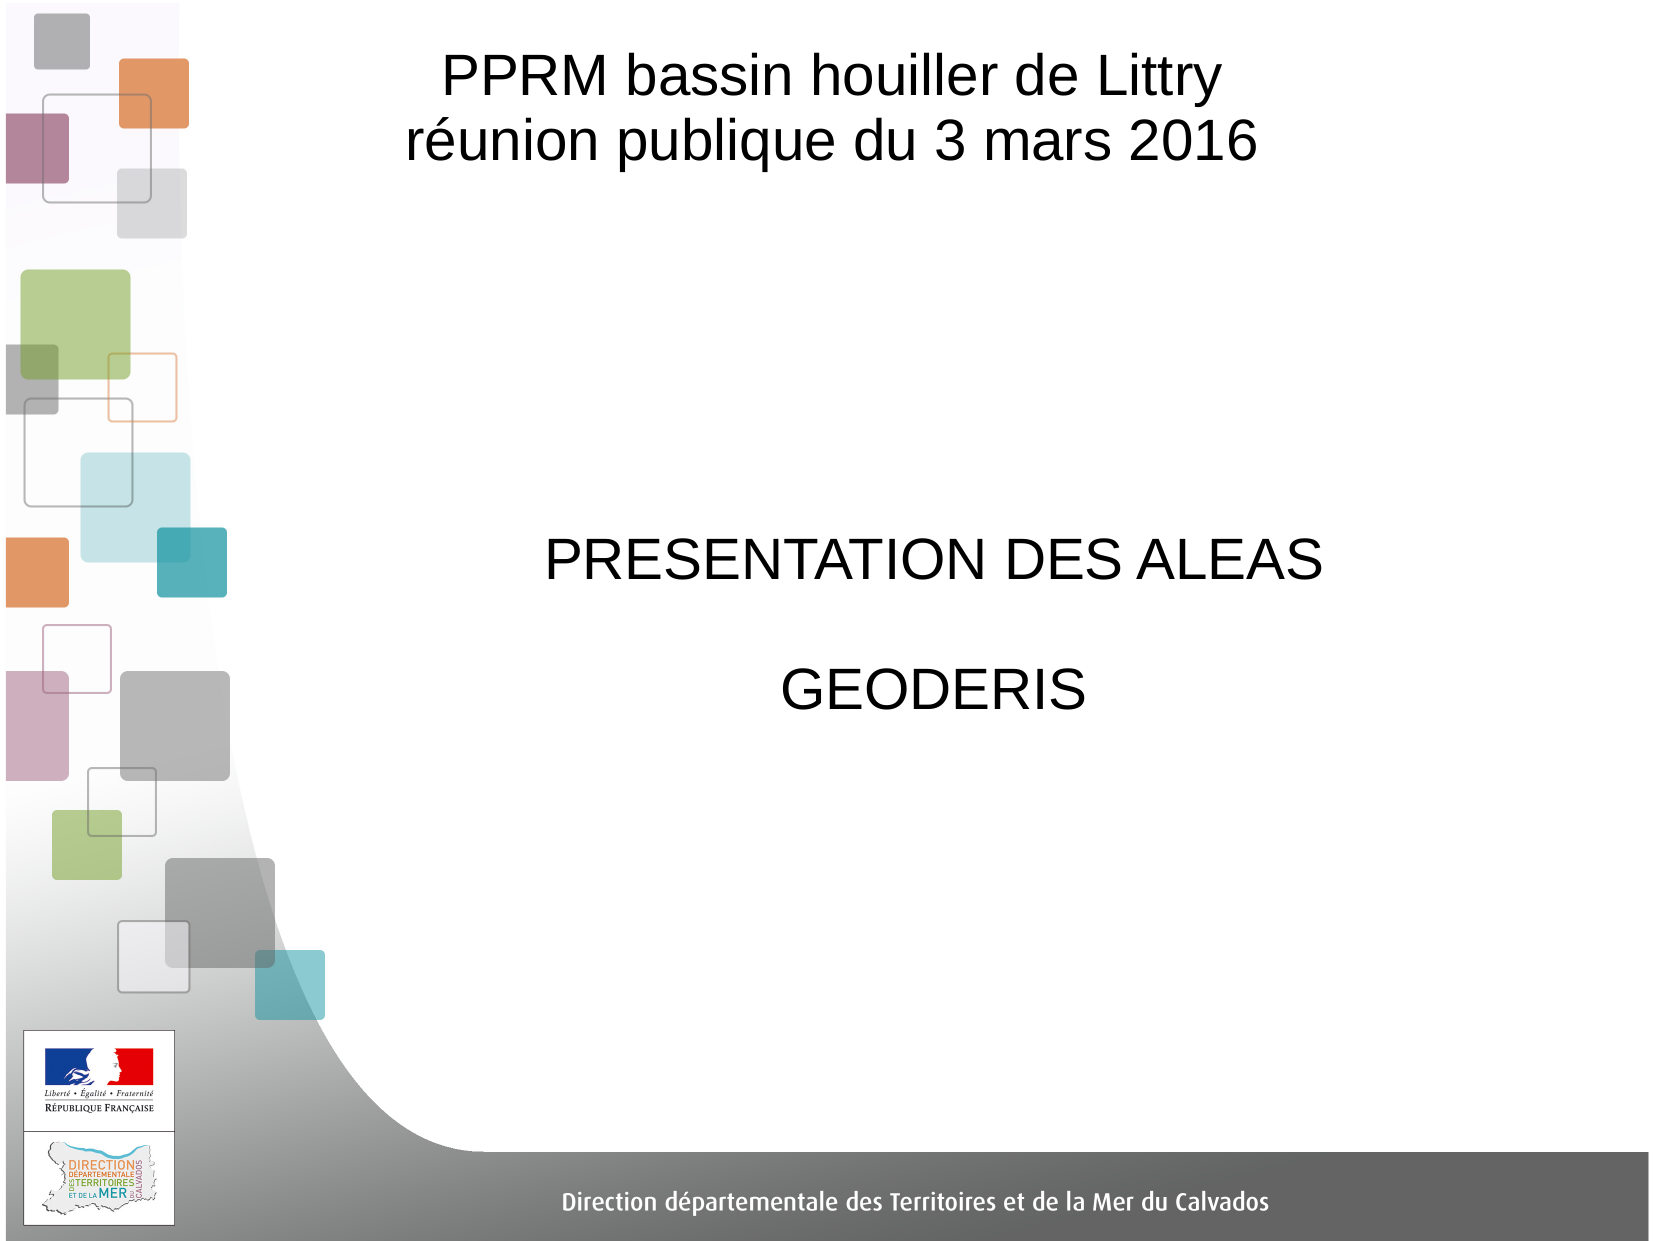

# PPRM bassin houiller de Littry réunion publique du 3 mars 2016
PRESENTATION DES ALEAS
GEODERIS